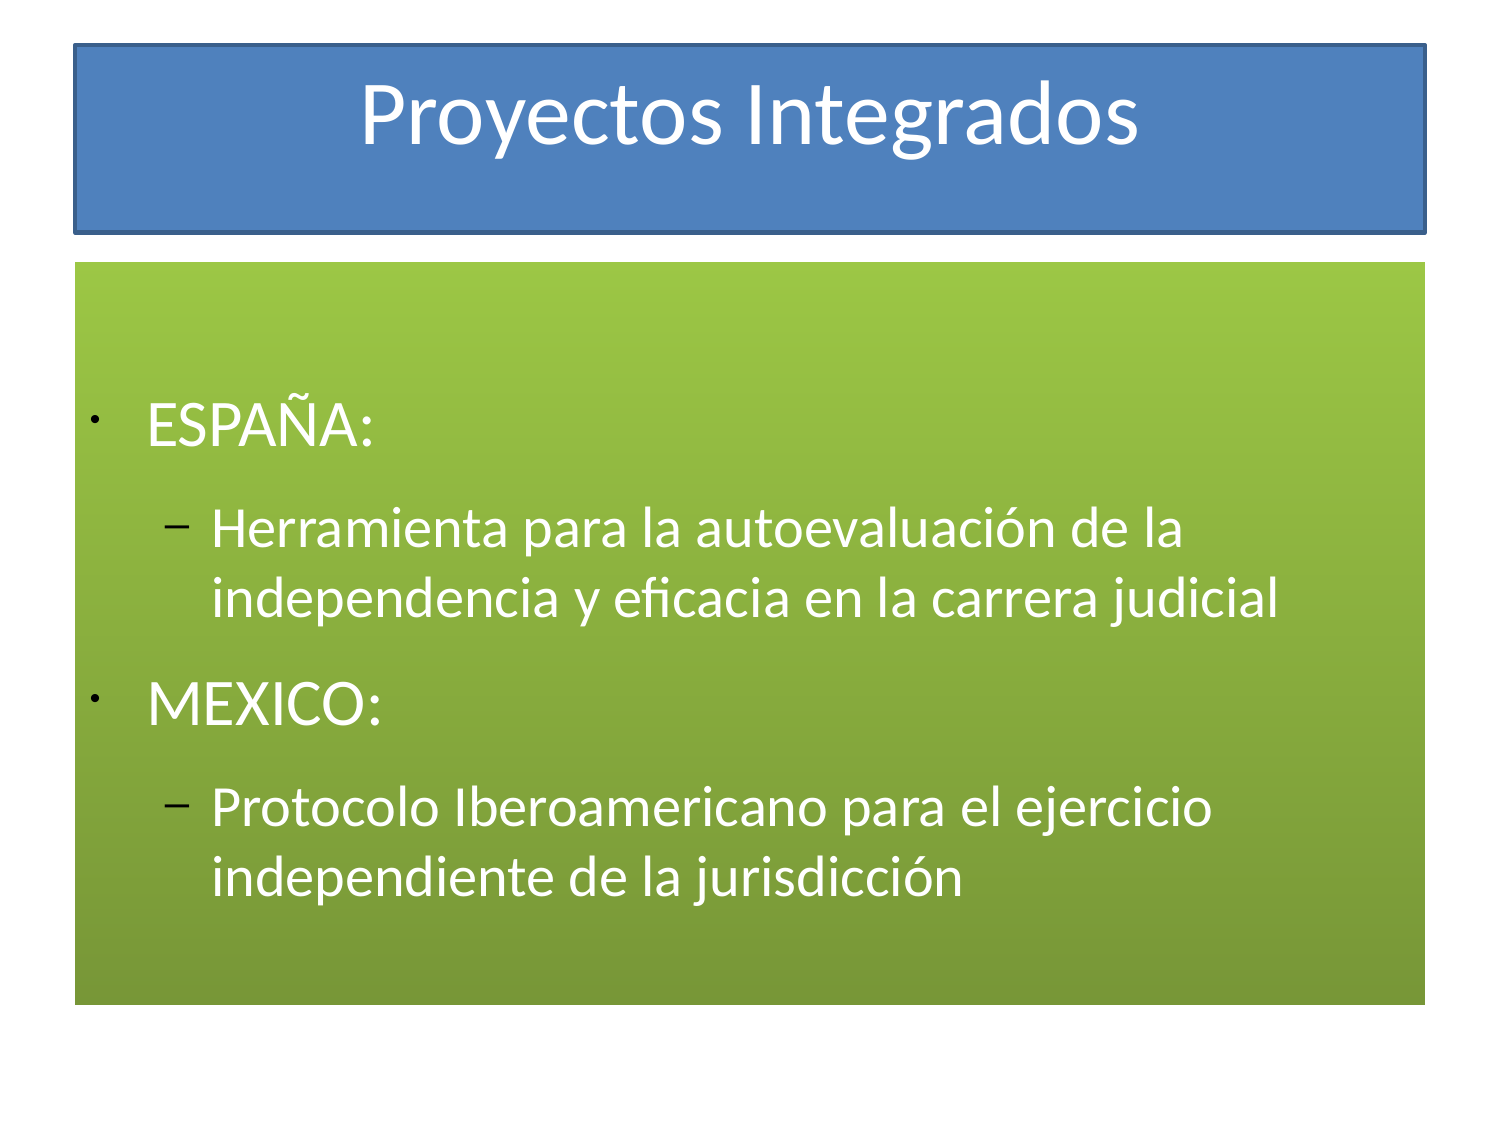

# Proyectos Integrados
ESPAÑA:
Herramienta para la autoevaluación de la independencia y eficacia en la carrera judicial
MEXICO:
Protocolo Iberoamericano para el ejercicio independiente de la jurisdicción